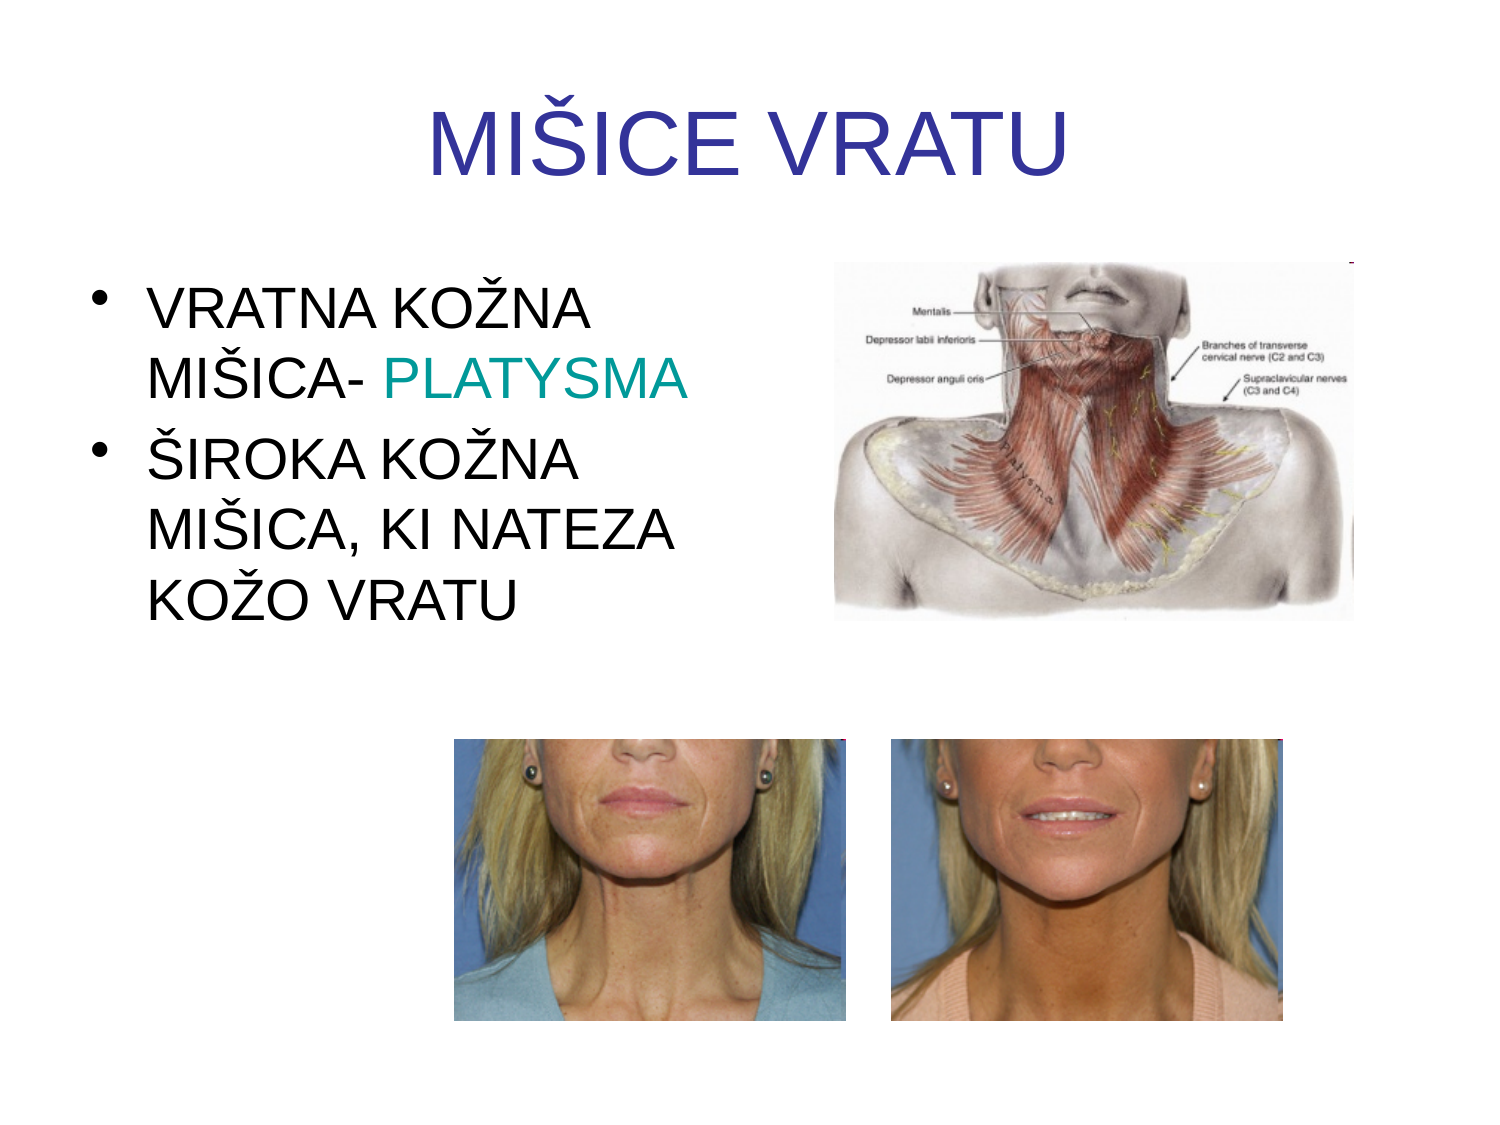

# MIŠICE VRATU
VRATNA KOŽNA MIŠICA- PLATYSMA
ŠIROKA KOŽNA MIŠICA, KI NATEZA KOŽO VRATU